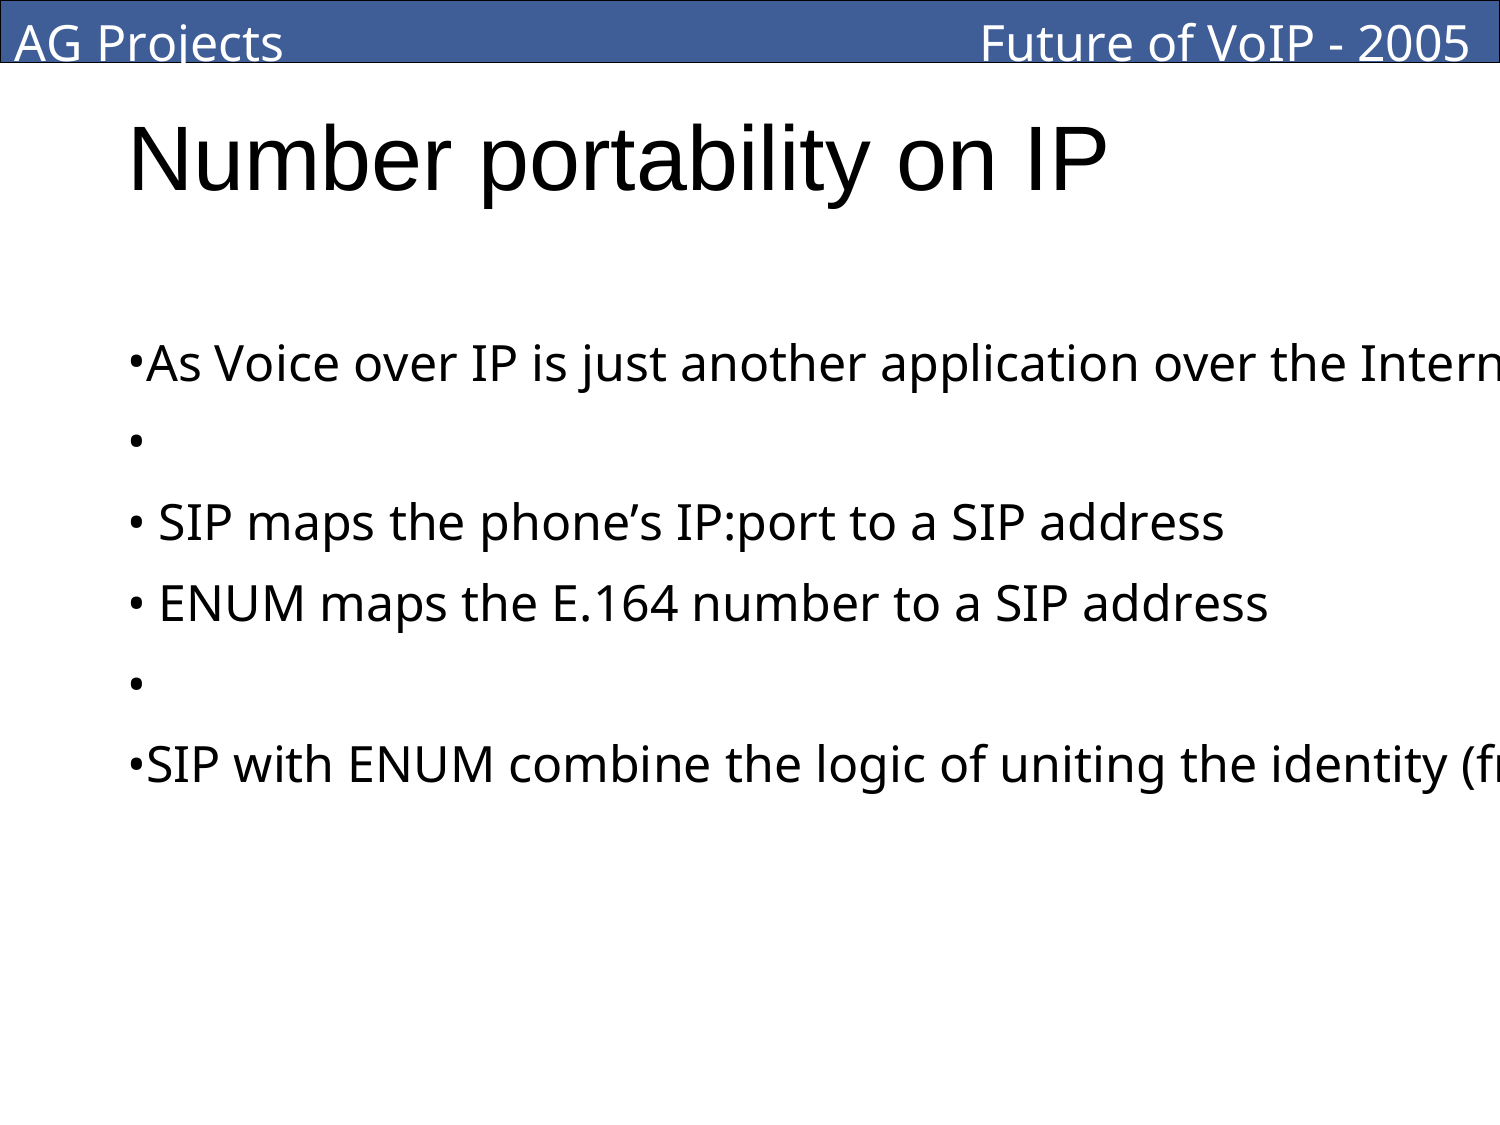

Number portability on IP
As Voice over IP is just another application over the Internet (observation of Jon Peterson) we can use the same principles that apply for web and e-mail
 SIP maps the phone’s IP:port to a SIP address
 ENUM maps the E.164 number to a SIP address
SIP with ENUM combine the logic of uniting the identity (from both Internet and PSTN) with the access, the device and the service